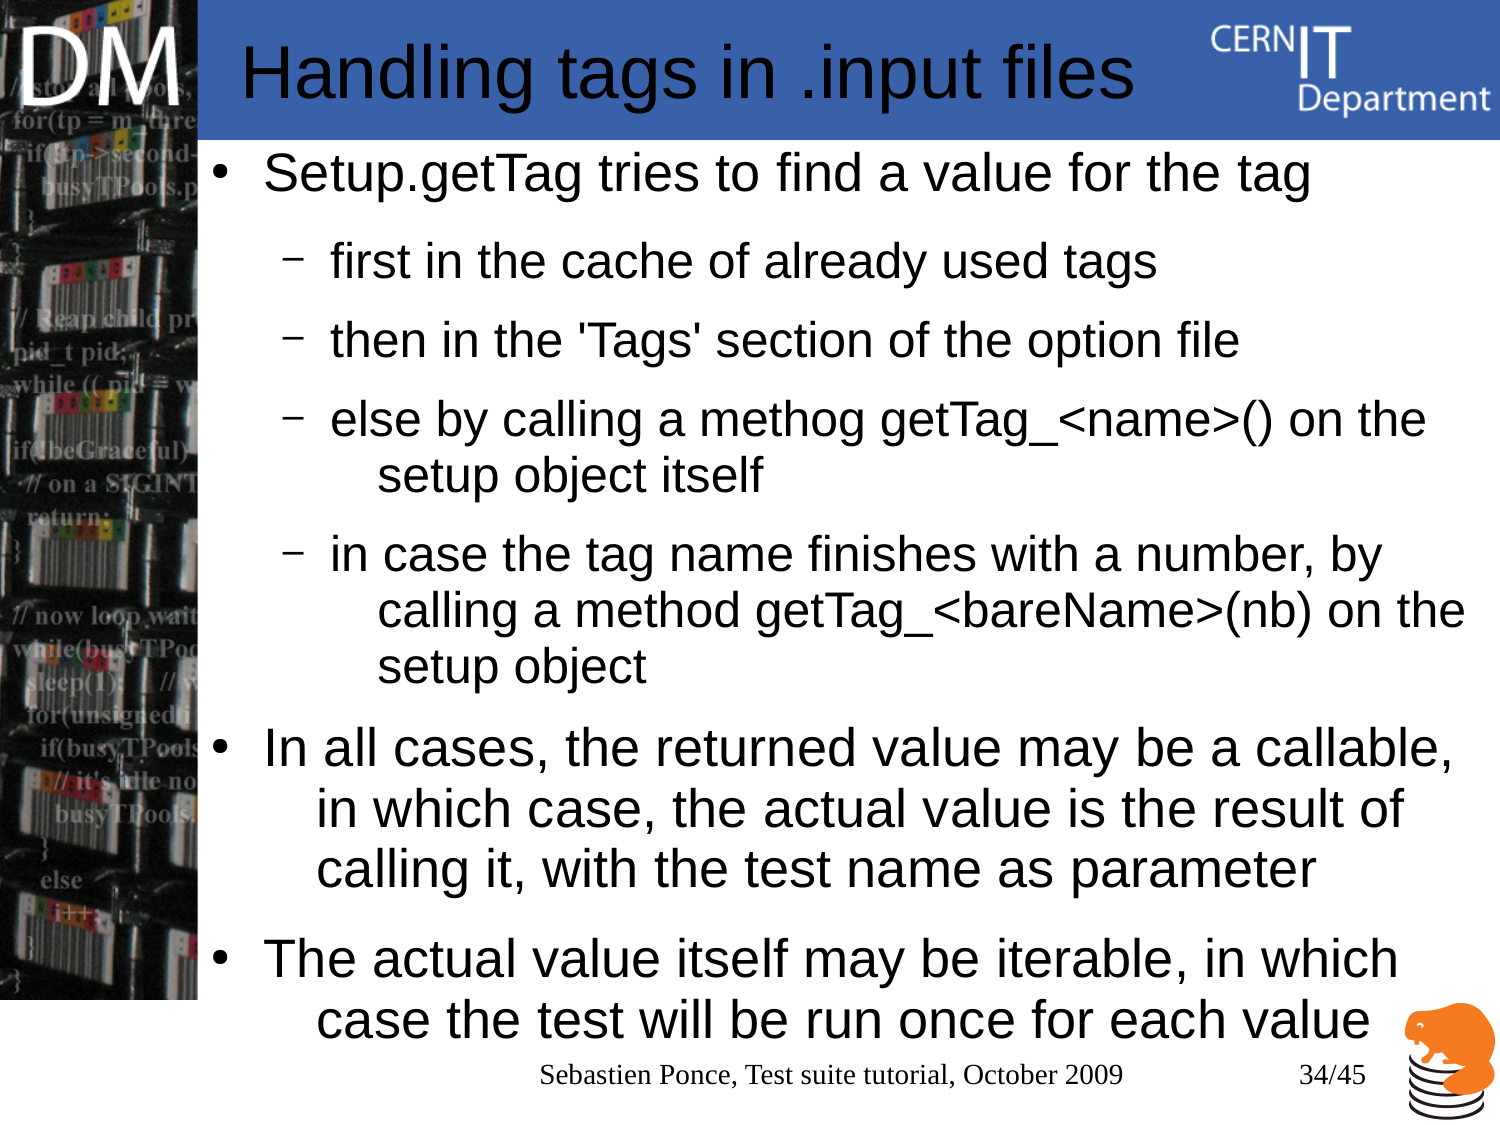

# Handling tags in .input files
Setup.getTag tries to find a value for the tag
first in the cache of already used tags
then in the 'Tags' section of the option file
else by calling a methog getTag_<name>() on the setup object itself
in case the tag name finishes with a number, by calling a method getTag_<bareName>(nb) on the setup object
In all cases, the returned value may be a callable, in which case, the actual value is the result of calling it, with the test name as parameter
The actual value itself may be iterable, in which case the test will be run once for each value